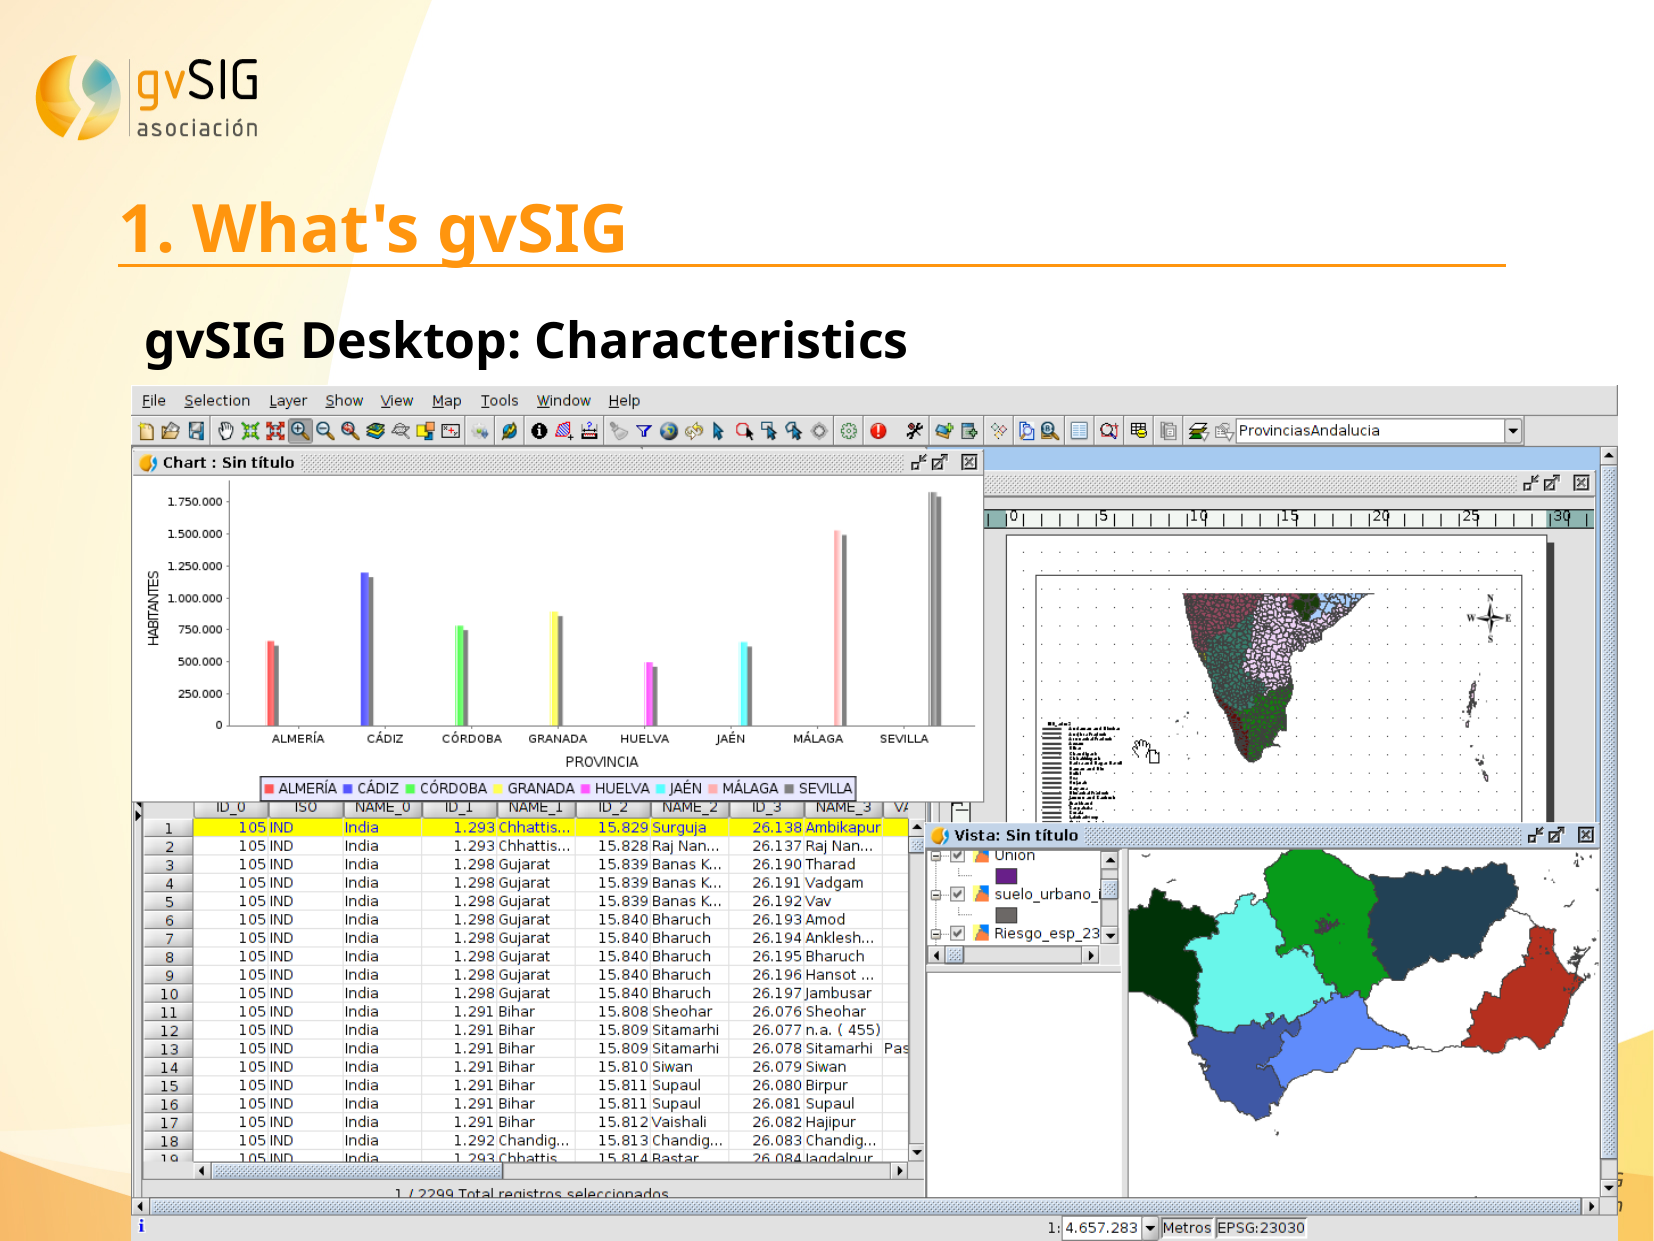

# 1. What's gvSIG
gvSIG Desktop: Characteristics